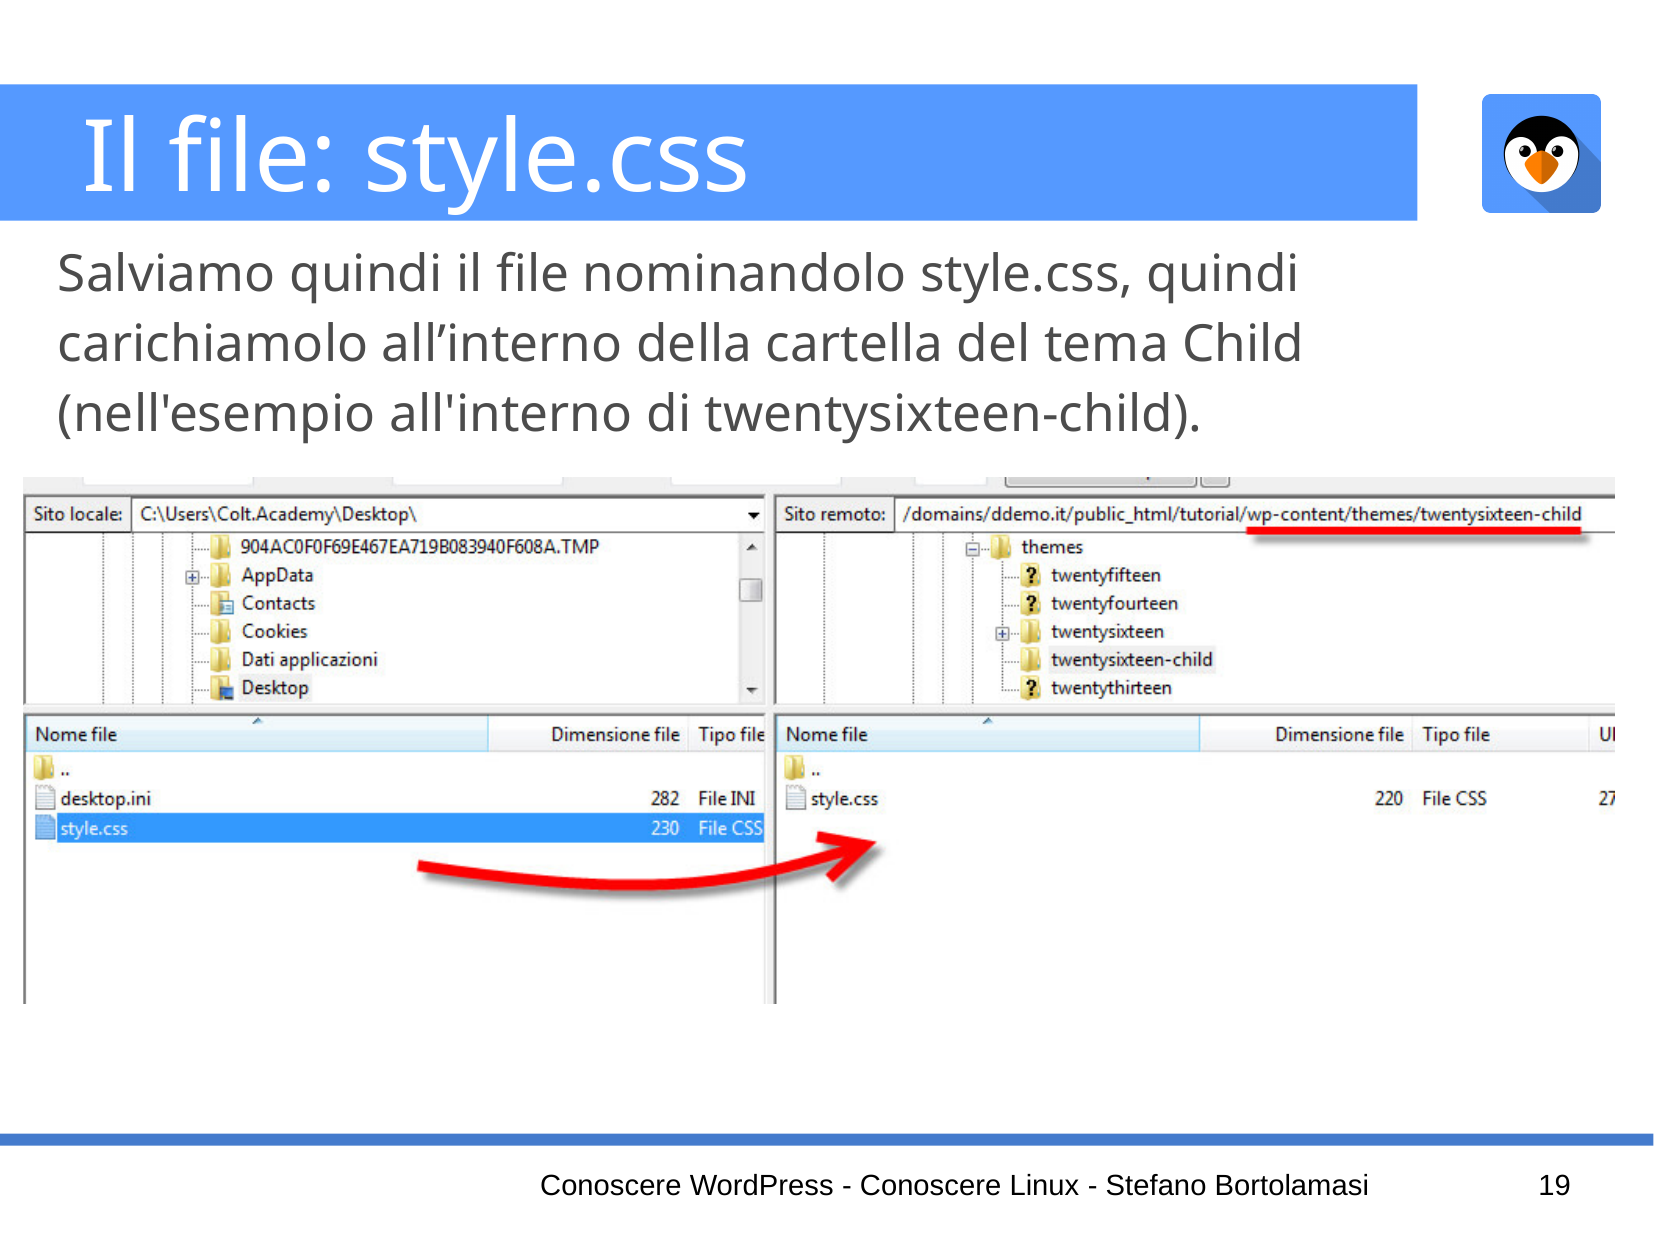

# Il file: style.css
Salviamo quindi il file nominandolo style.css, quindi carichiamolo all’interno della cartella del tema Child (nell'esempio all'interno di twentysixteen-child).
Conoscere WordPress - Conoscere Linux - Stefano Bortolamasi
19